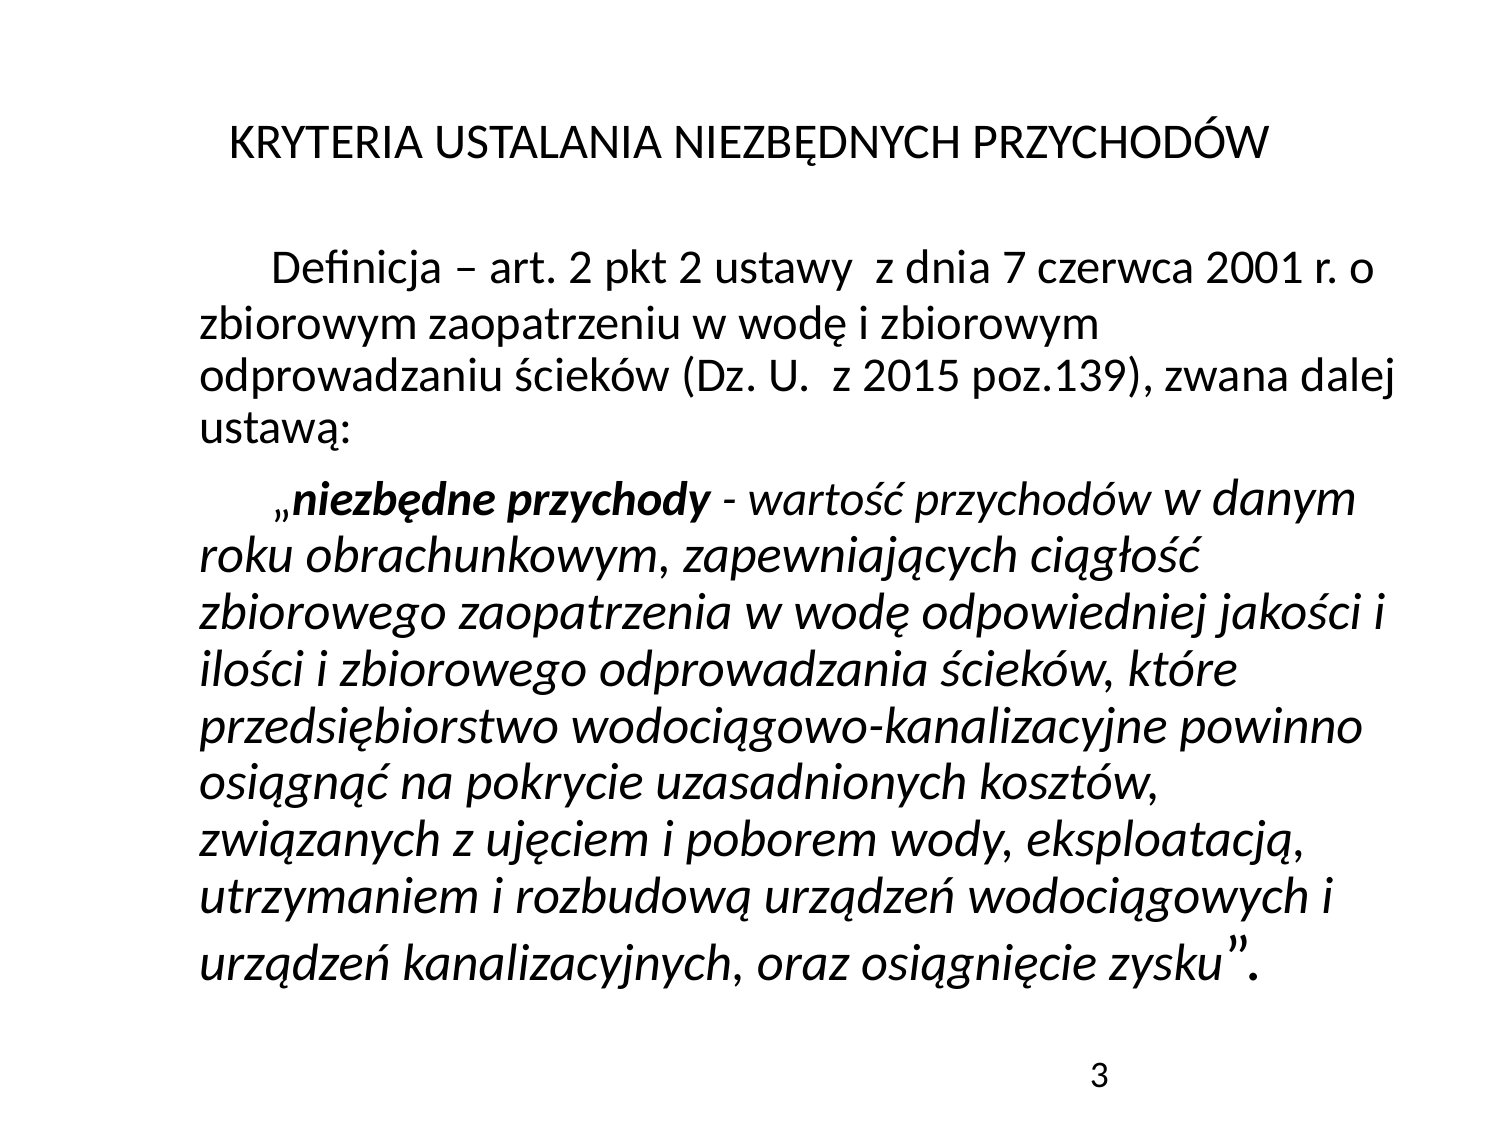

# KRYTERIA USTALANIA NIEZBĘDNYCH PRZYCHODÓW
	Definicja – art. 2 pkt 2 ustawy z dnia 7 czerwca 2001 r. o zbiorowym zaopatrzeniu w wodę i zbiorowym odprowadzaniu ścieków (Dz. U. z 2015 poz.139), zwana dalej ustawą:
	„niezbędne przychody - wartość przychodów w danym roku obrachunkowym, zapewniających ciągłość zbiorowego zaopatrzenia w wodę odpowiedniej jakości i ilości i zbiorowego odprowadzania ścieków, które przedsiębiorstwo wodociągowo-kanalizacyjne powinno osiągnąć na pokrycie uzasadnionych kosztów, związanych z ujęciem i poborem wody, eksploatacją, utrzymaniem i rozbudową urządzeń wodociągowych i urządzeń kanalizacyjnych, oraz osiągnięcie zysku”.